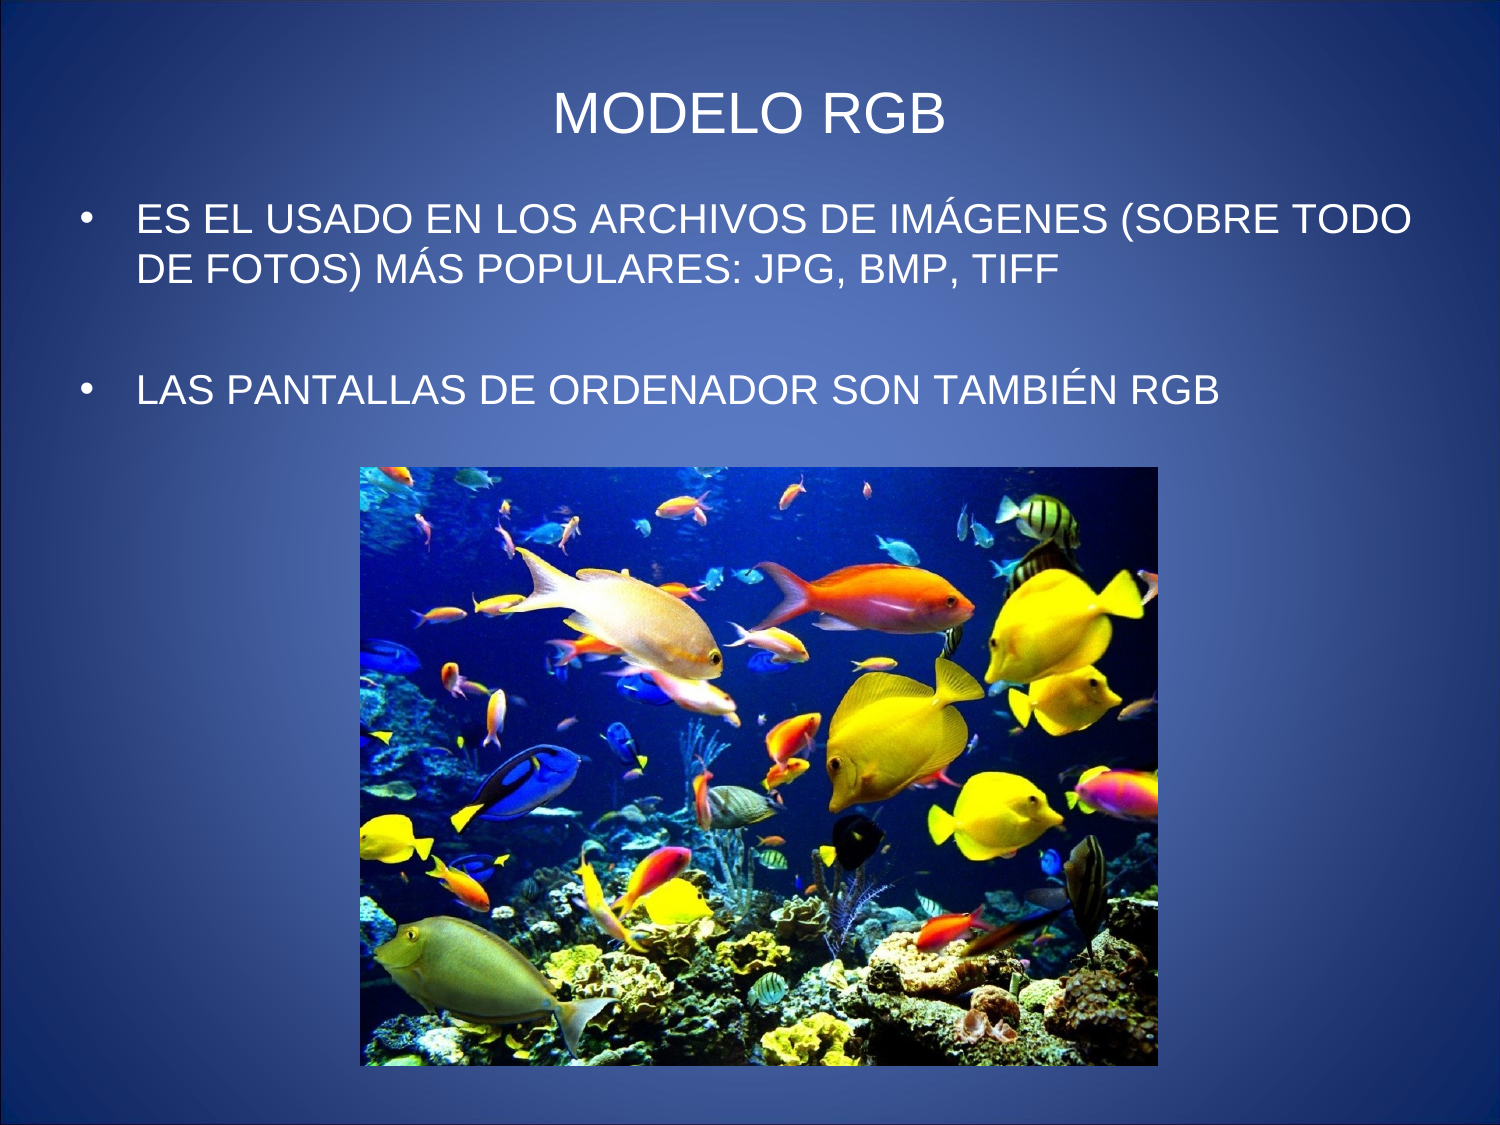

# MODELO RGB
ES EL USADO EN LOS ARCHIVOS DE IMÁGENES (SOBRE TODO DE FOTOS) MÁS POPULARES: JPG, BMP, TIFF
LAS PANTALLAS DE ORDENADOR SON TAMBIÉN RGB